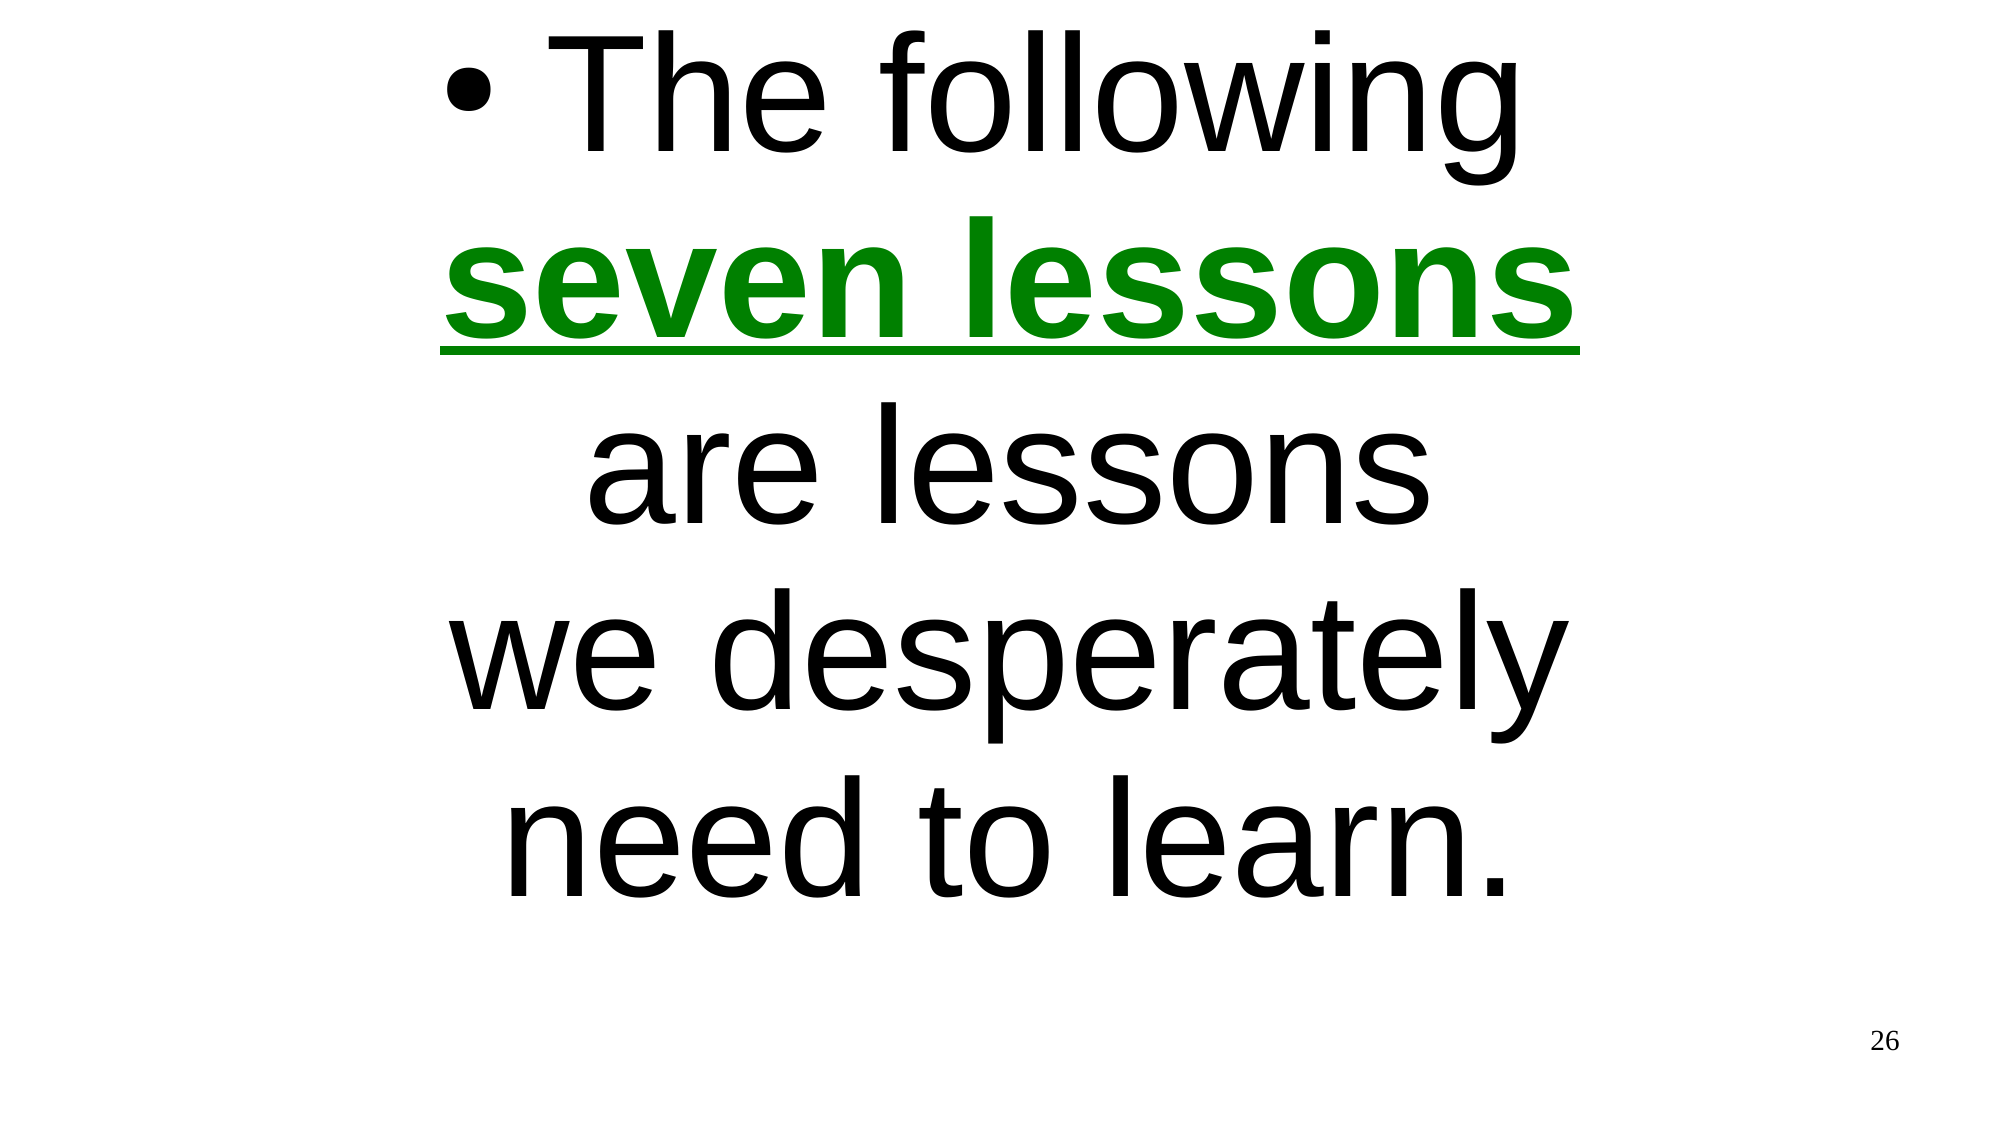

# The following seven lessons are lessons we desperately need to learn.
26